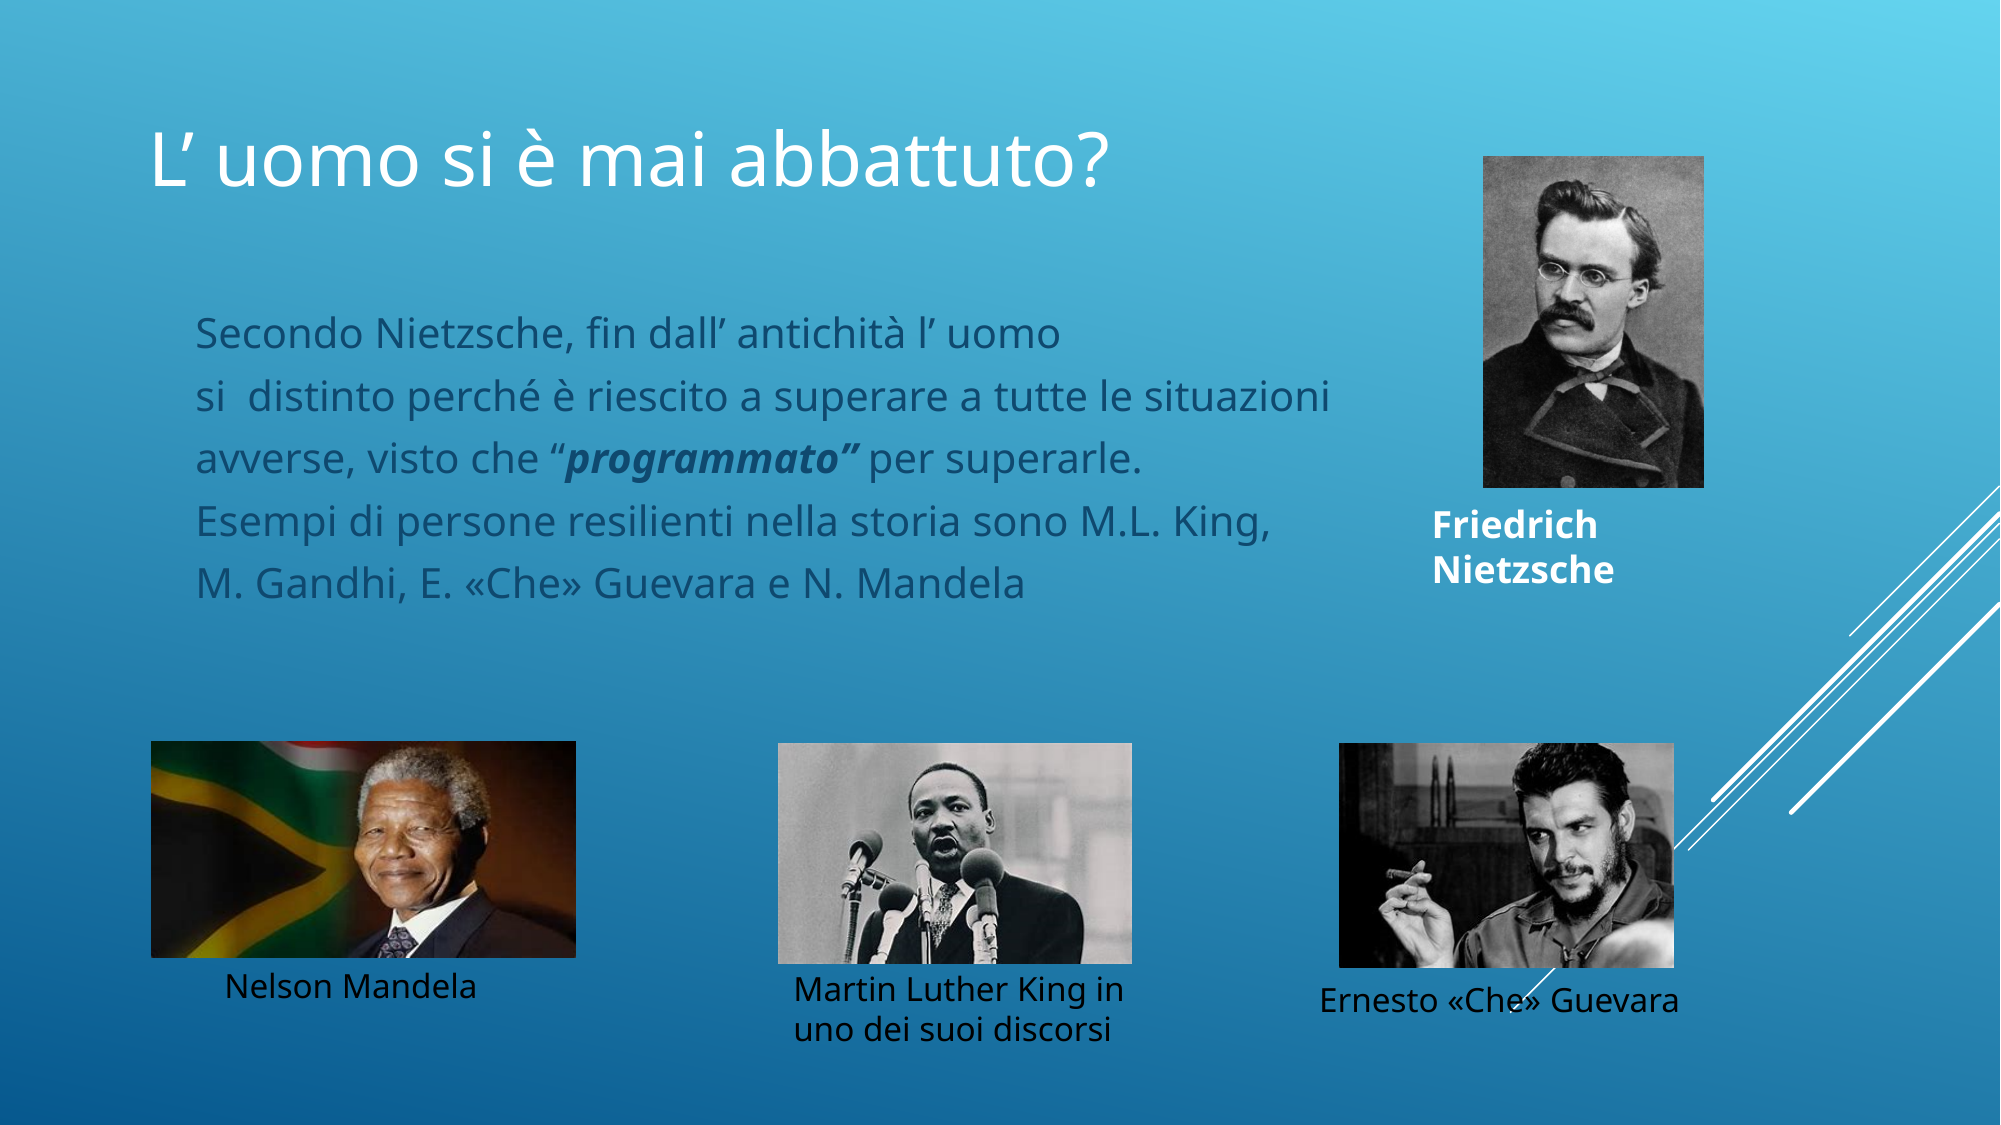

# L’ uomo si è mai abbattuto?
Secondo Nietzsche, fin dall’ antichità l’ uomo
si distinto perché è riescito a superare a tutte le situazioni
avverse, visto che “programmato” per superarle.
Esempi di persone resilienti nella storia sono M.L. King,
M. Gandhi, E. «Che» Guevara e N. Mandela
Friedrich Nietzsche
Nelson Mandela
Martin Luther King in uno dei suoi discorsi
Ernesto «Che» Guevara